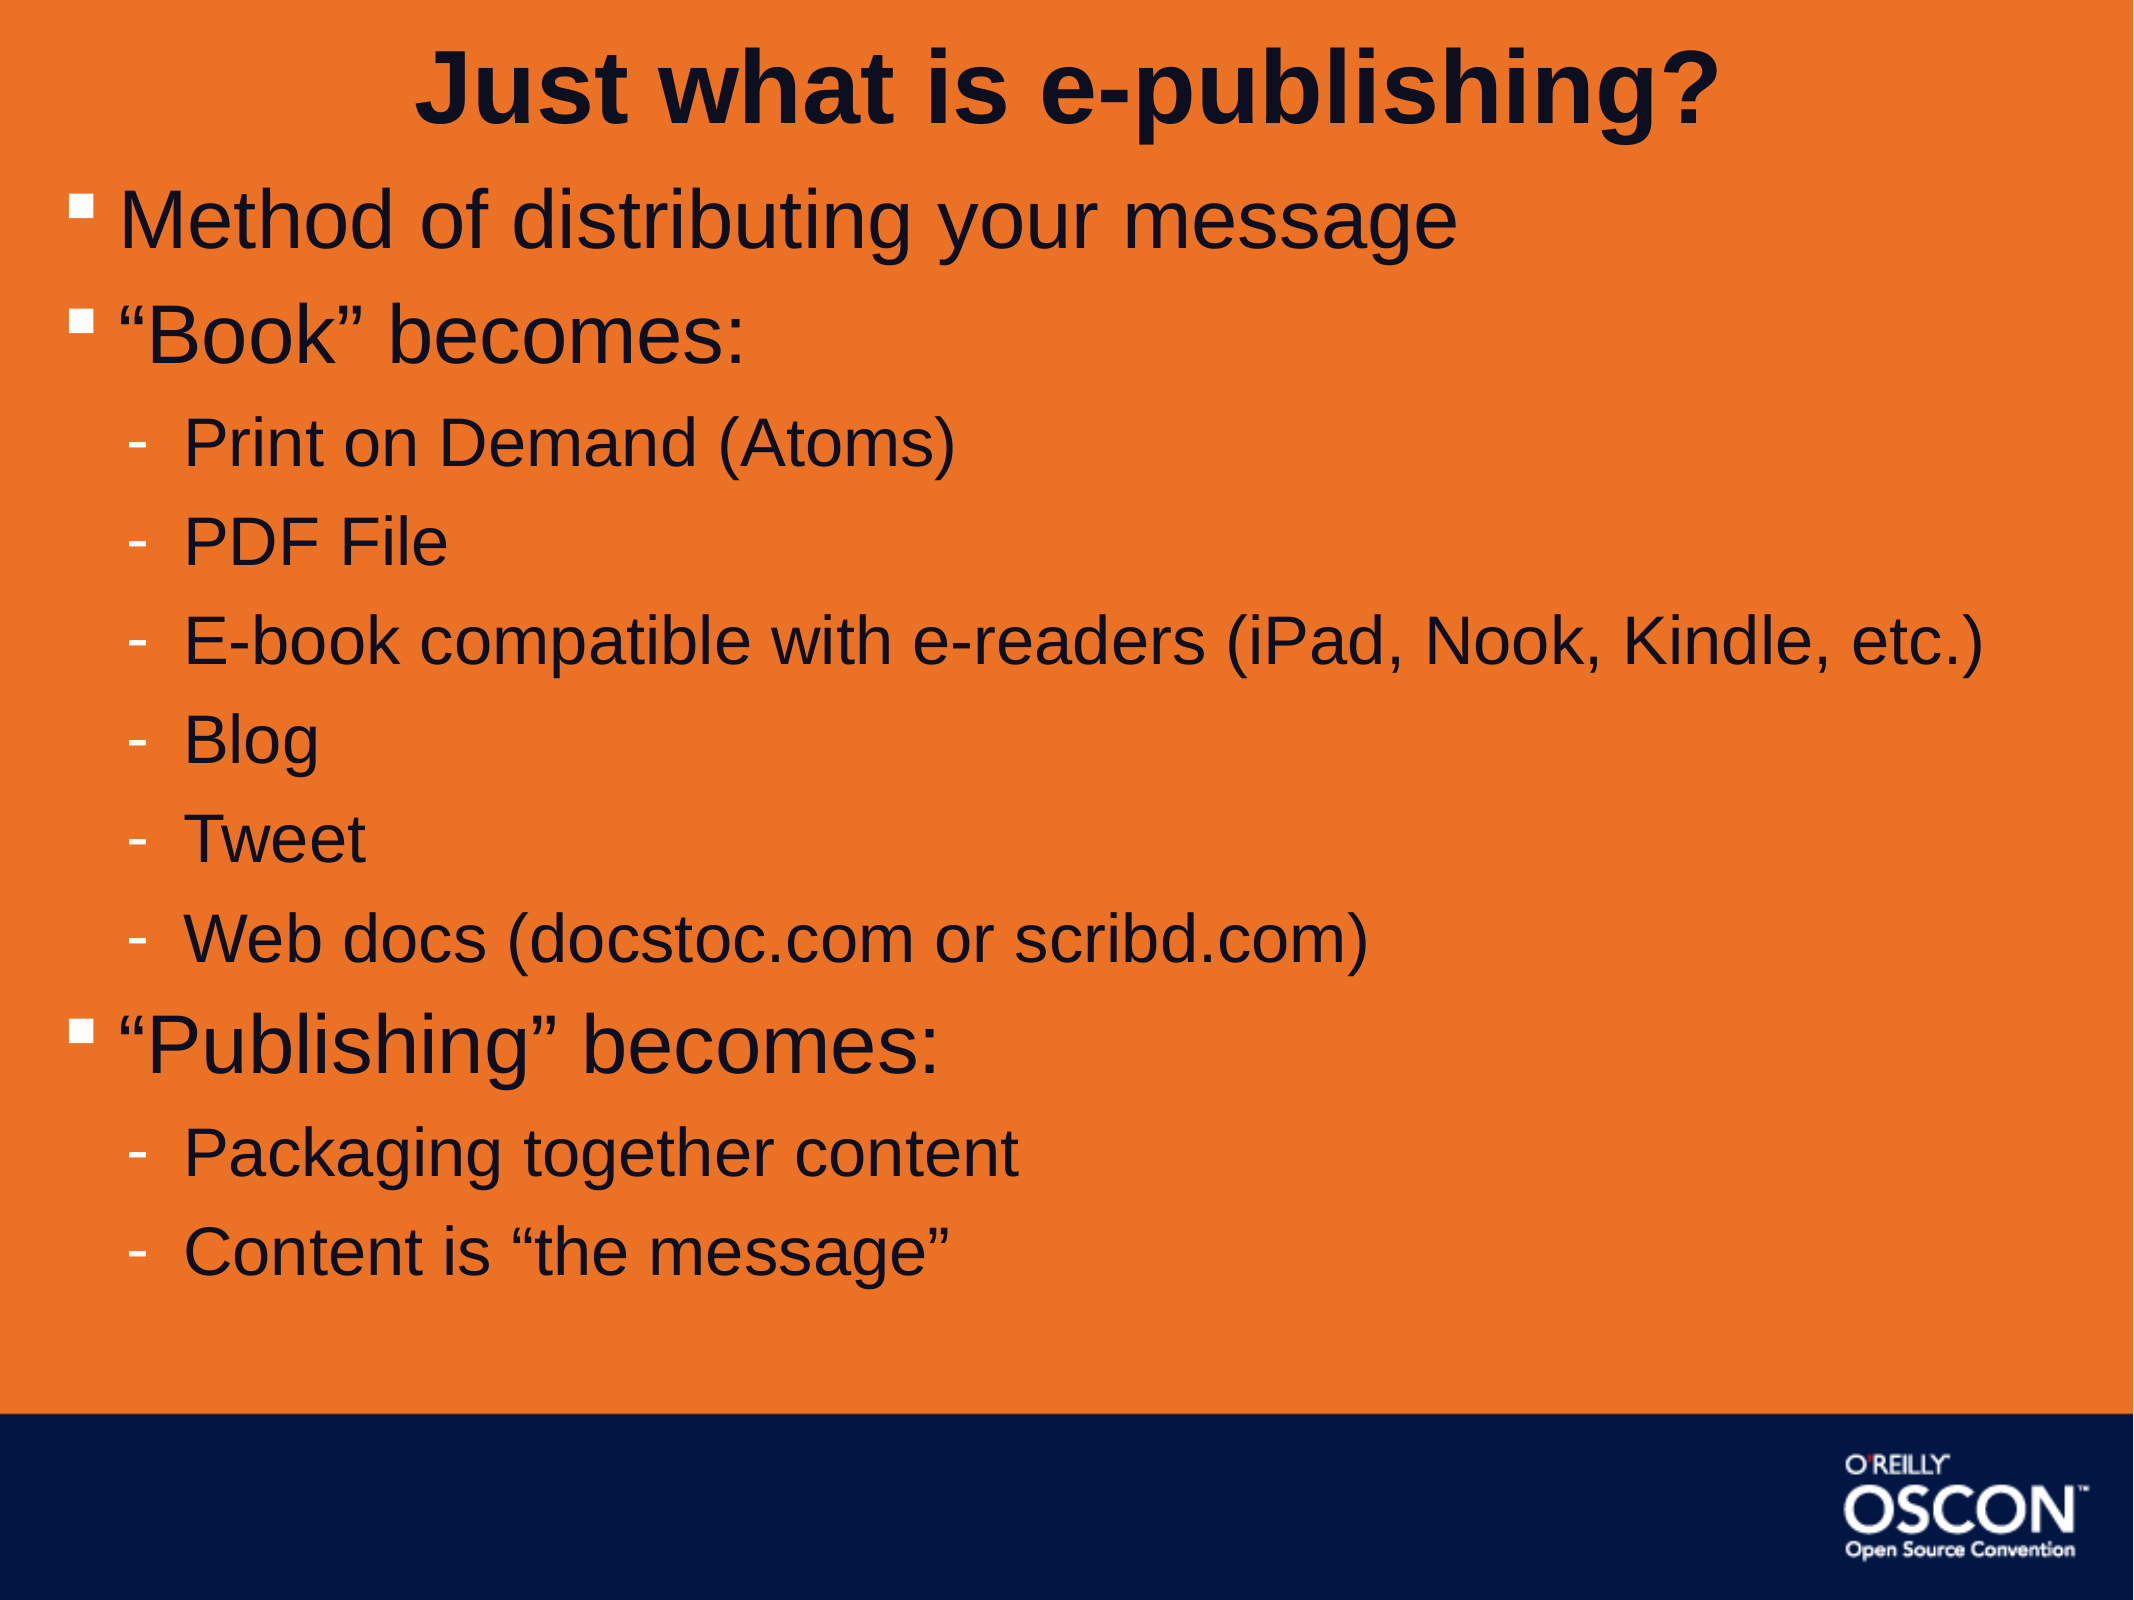

# Just what is e-publishing?
Method of distributing your message
“Book” becomes:
Print on Demand (Atoms)
PDF File
E-book compatible with e-readers (iPad, Nook, Kindle, etc.)
Blog
Tweet
Web docs (docstoc.com or scribd.com)
“Publishing” becomes:
Packaging together content
Content is “the message”